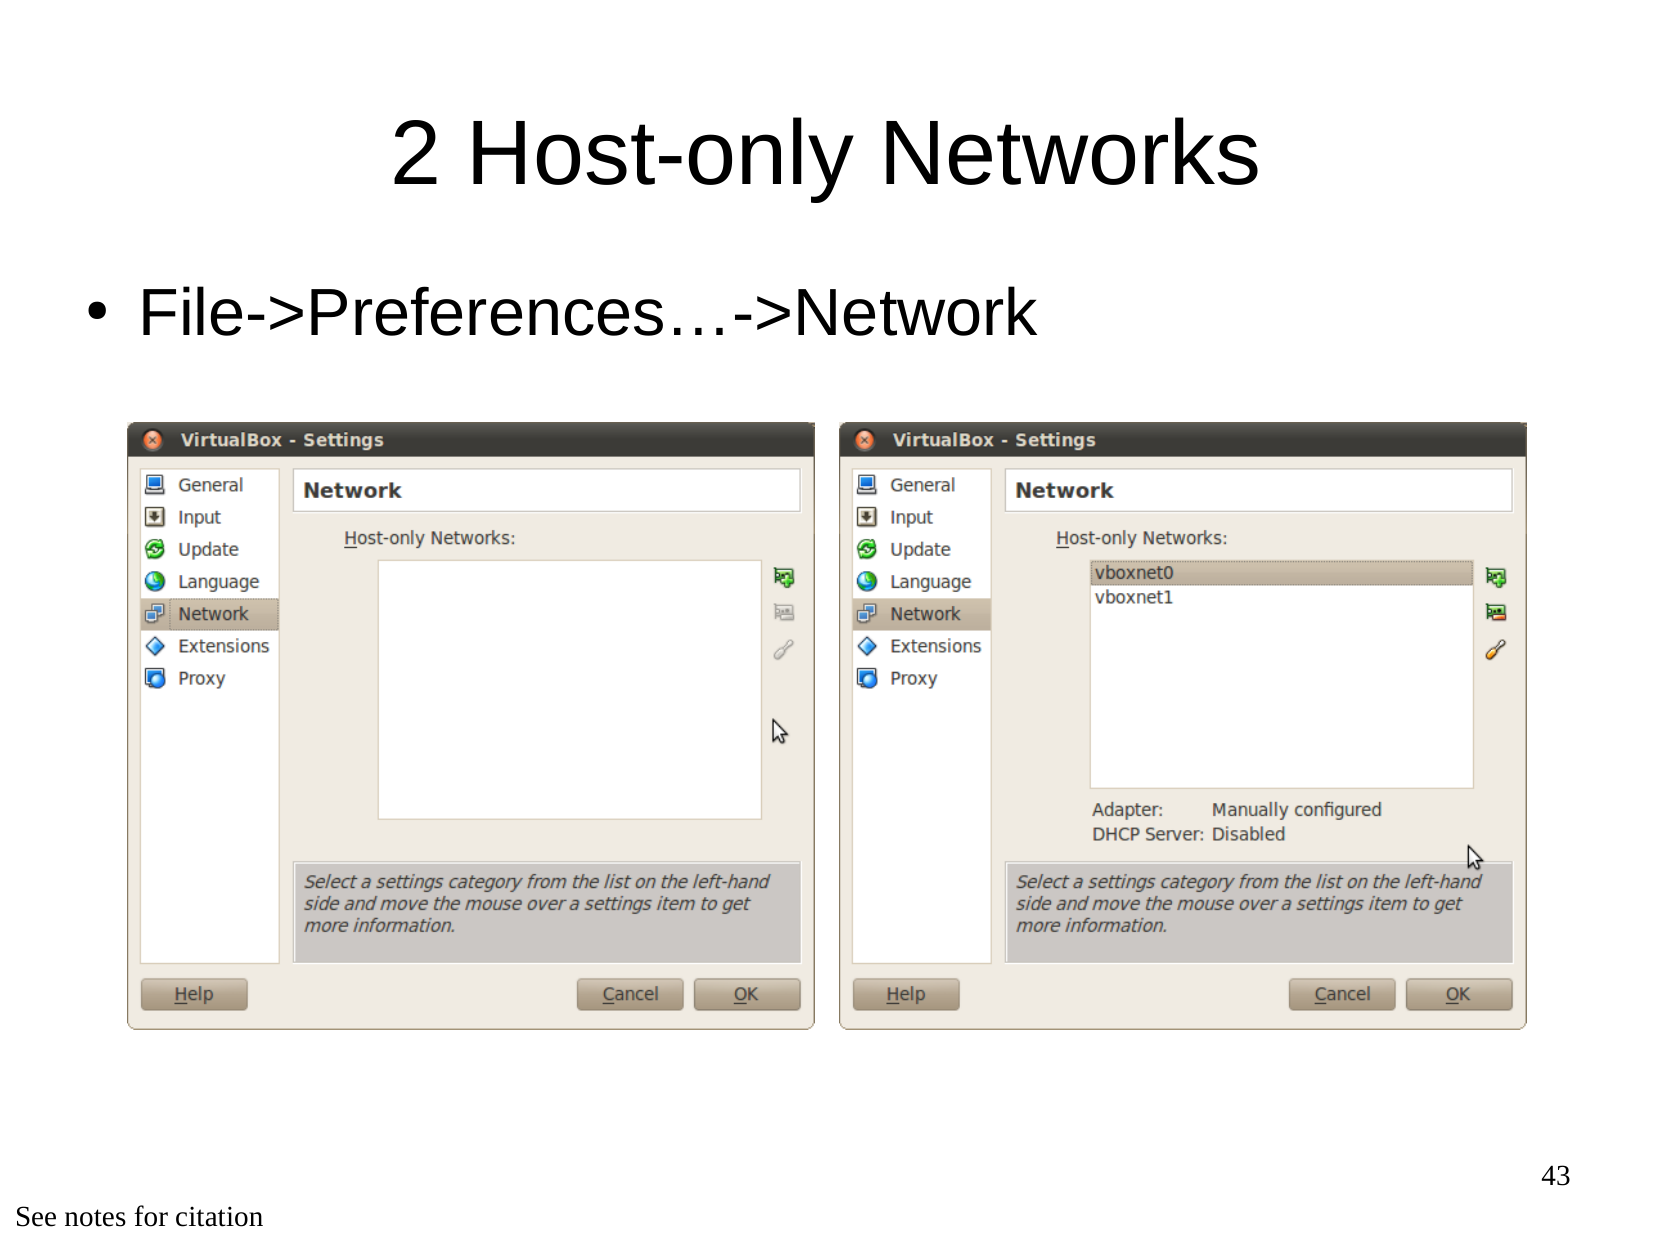

# 2 Host-only Networks
File->Preferences…->Network
43
See notes for citation